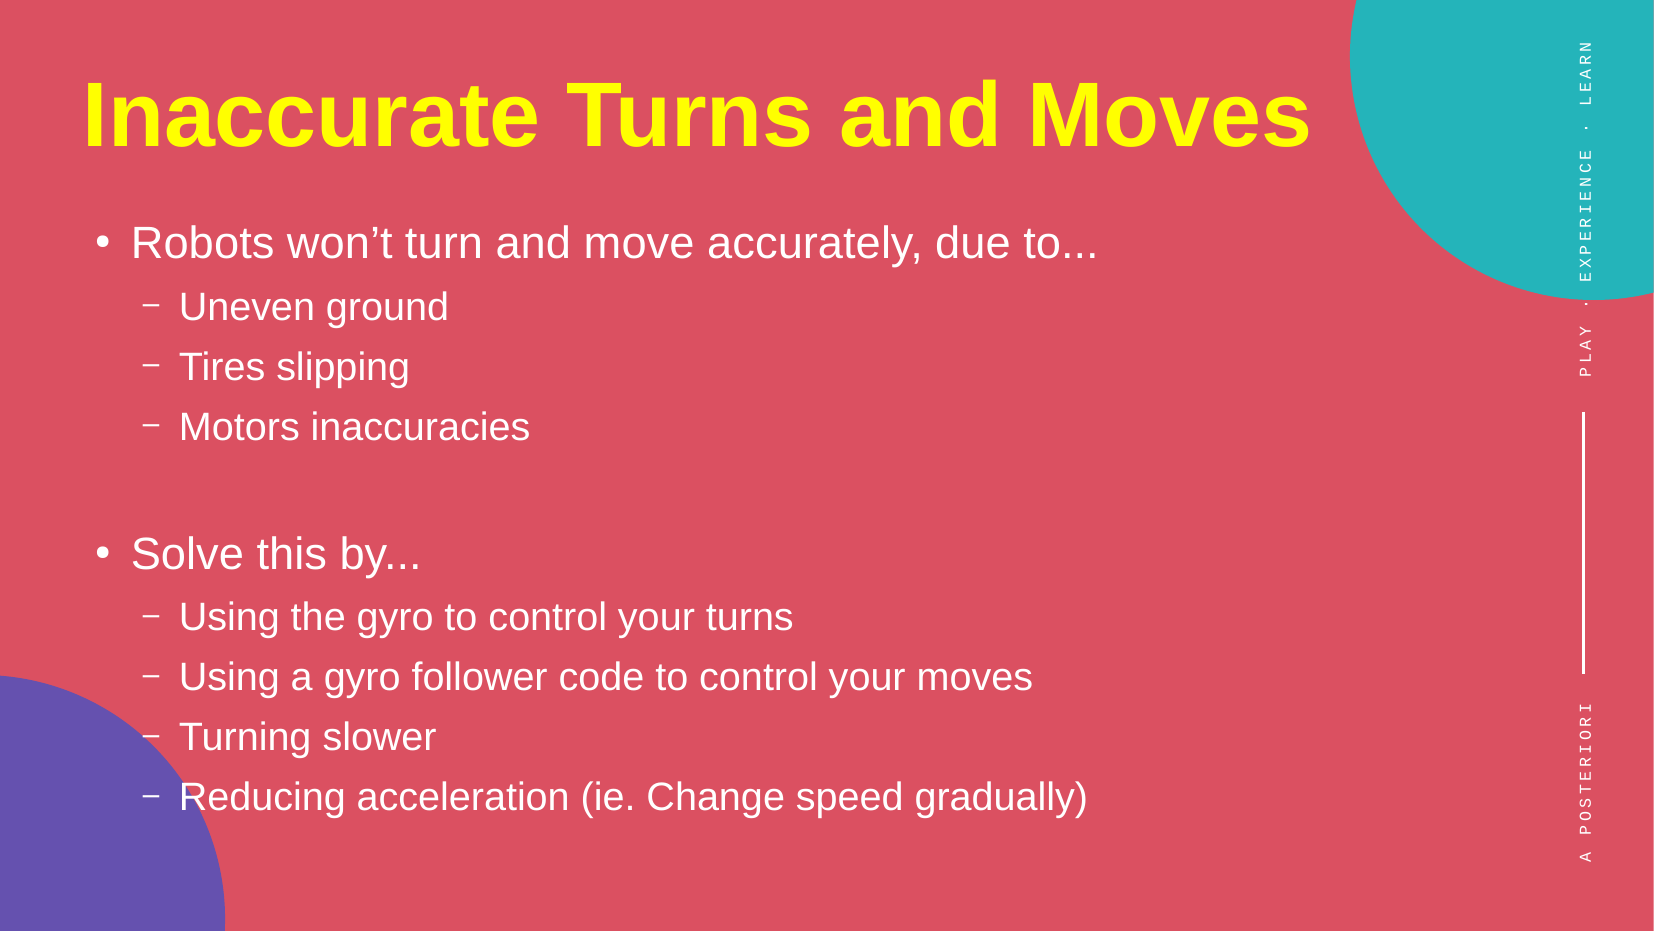

# Inaccurate Turns and Moves
Robots won’t turn and move accurately, due to...
Uneven ground
Tires slipping
Motors inaccuracies
Solve this by...
Using the gyro to control your turns
Using a gyro follower code to control your moves
Turning slower
Reducing acceleration (ie. Change speed gradually)